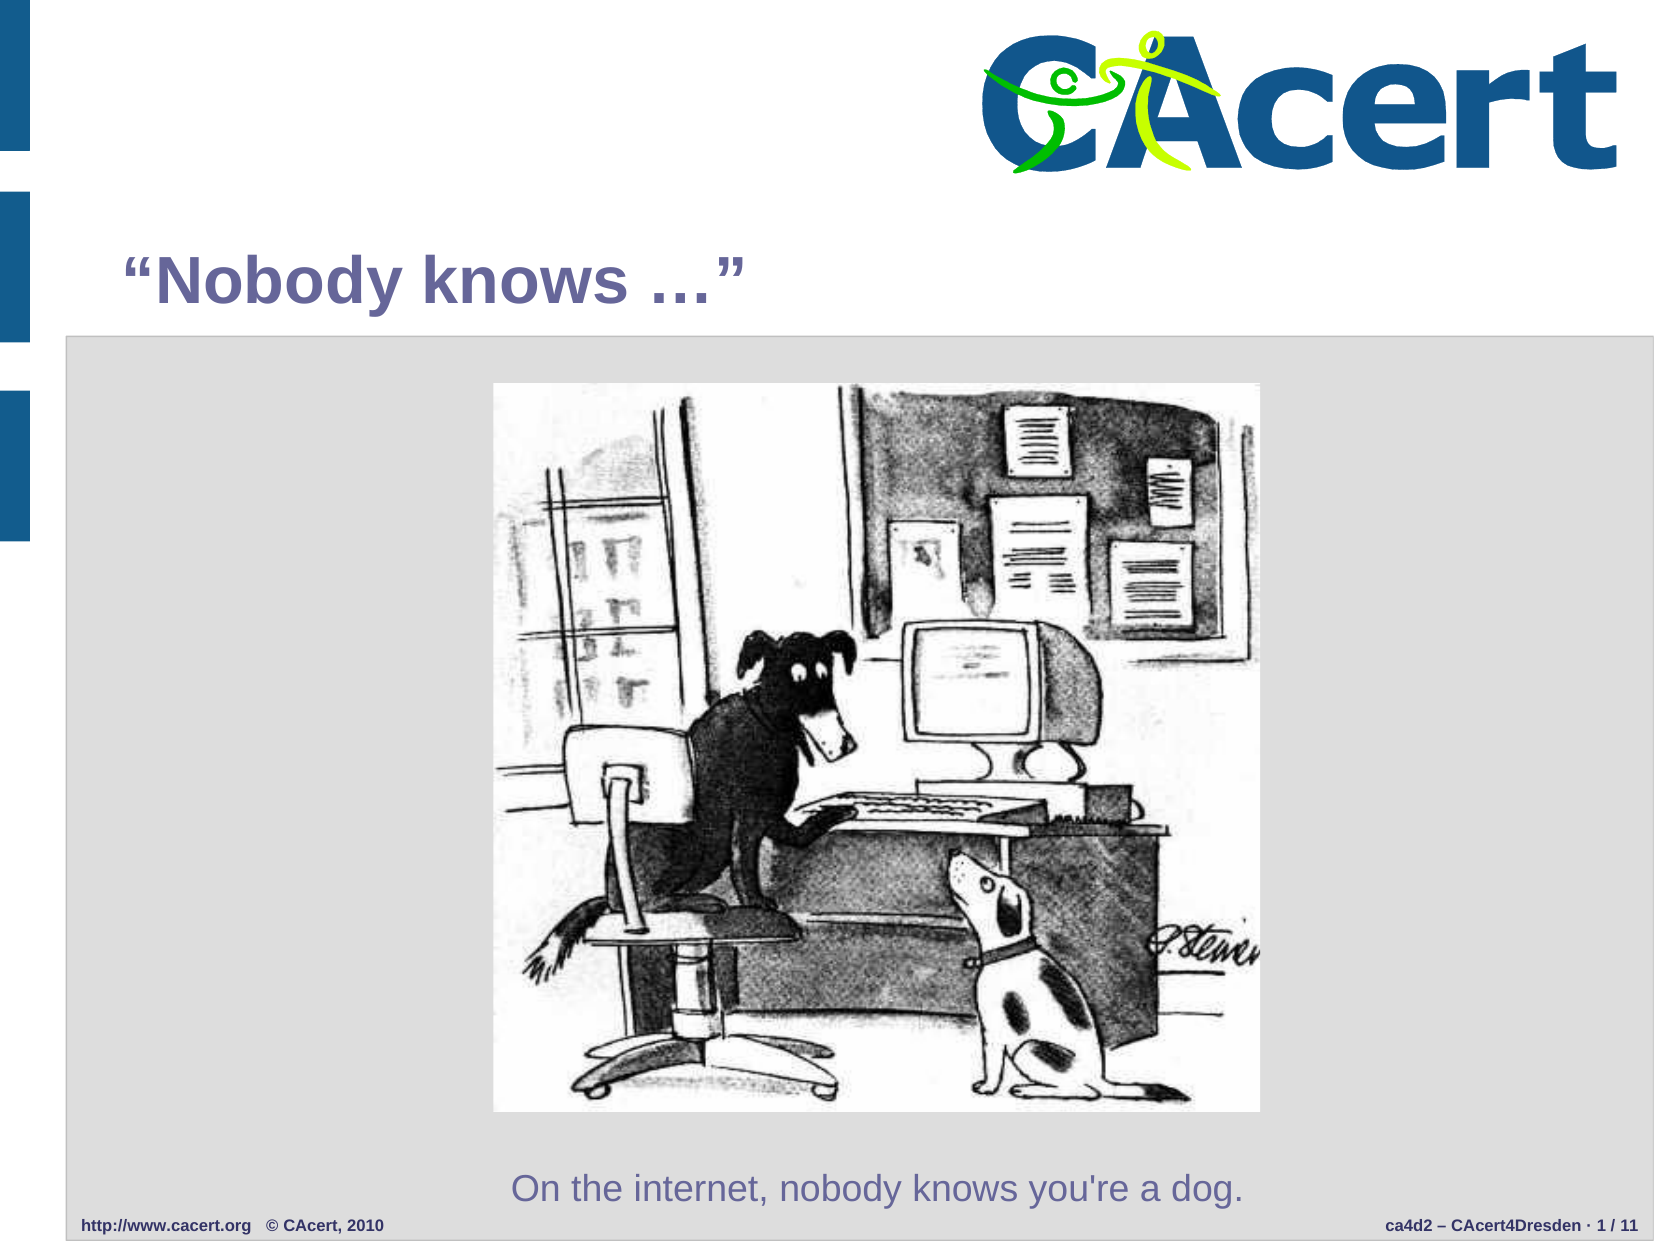

# “Nobody knows …”
On the internet, nobody knows you're a dog.